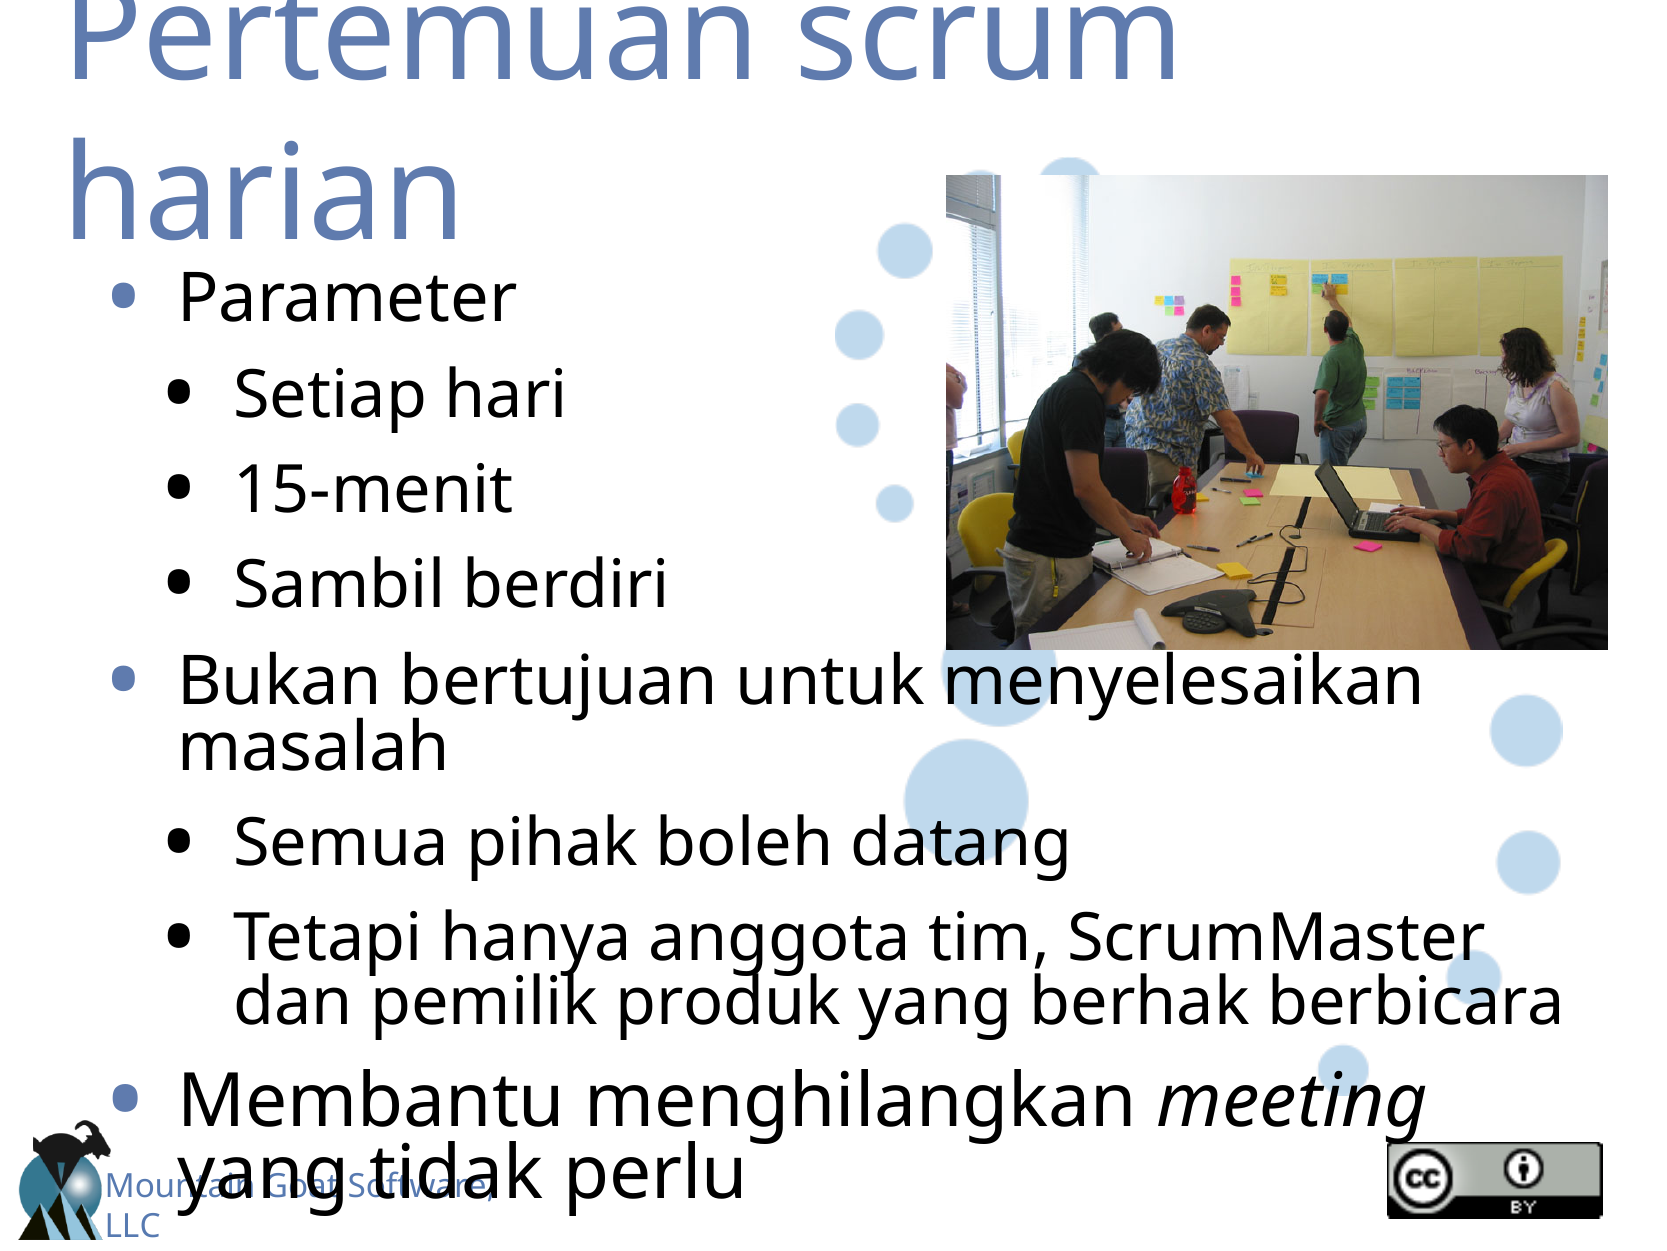

# Pertemuan scrum harian
Parameter
Setiap hari
15-menit
Sambil berdiri
Bukan bertujuan untuk menyelesaikan masalah
Semua pihak boleh datang
Tetapi hanya anggota tim, ScrumMaster dan pemilik produk yang berhak berbicara
Membantu menghilangkan meeting yang tidak perlu